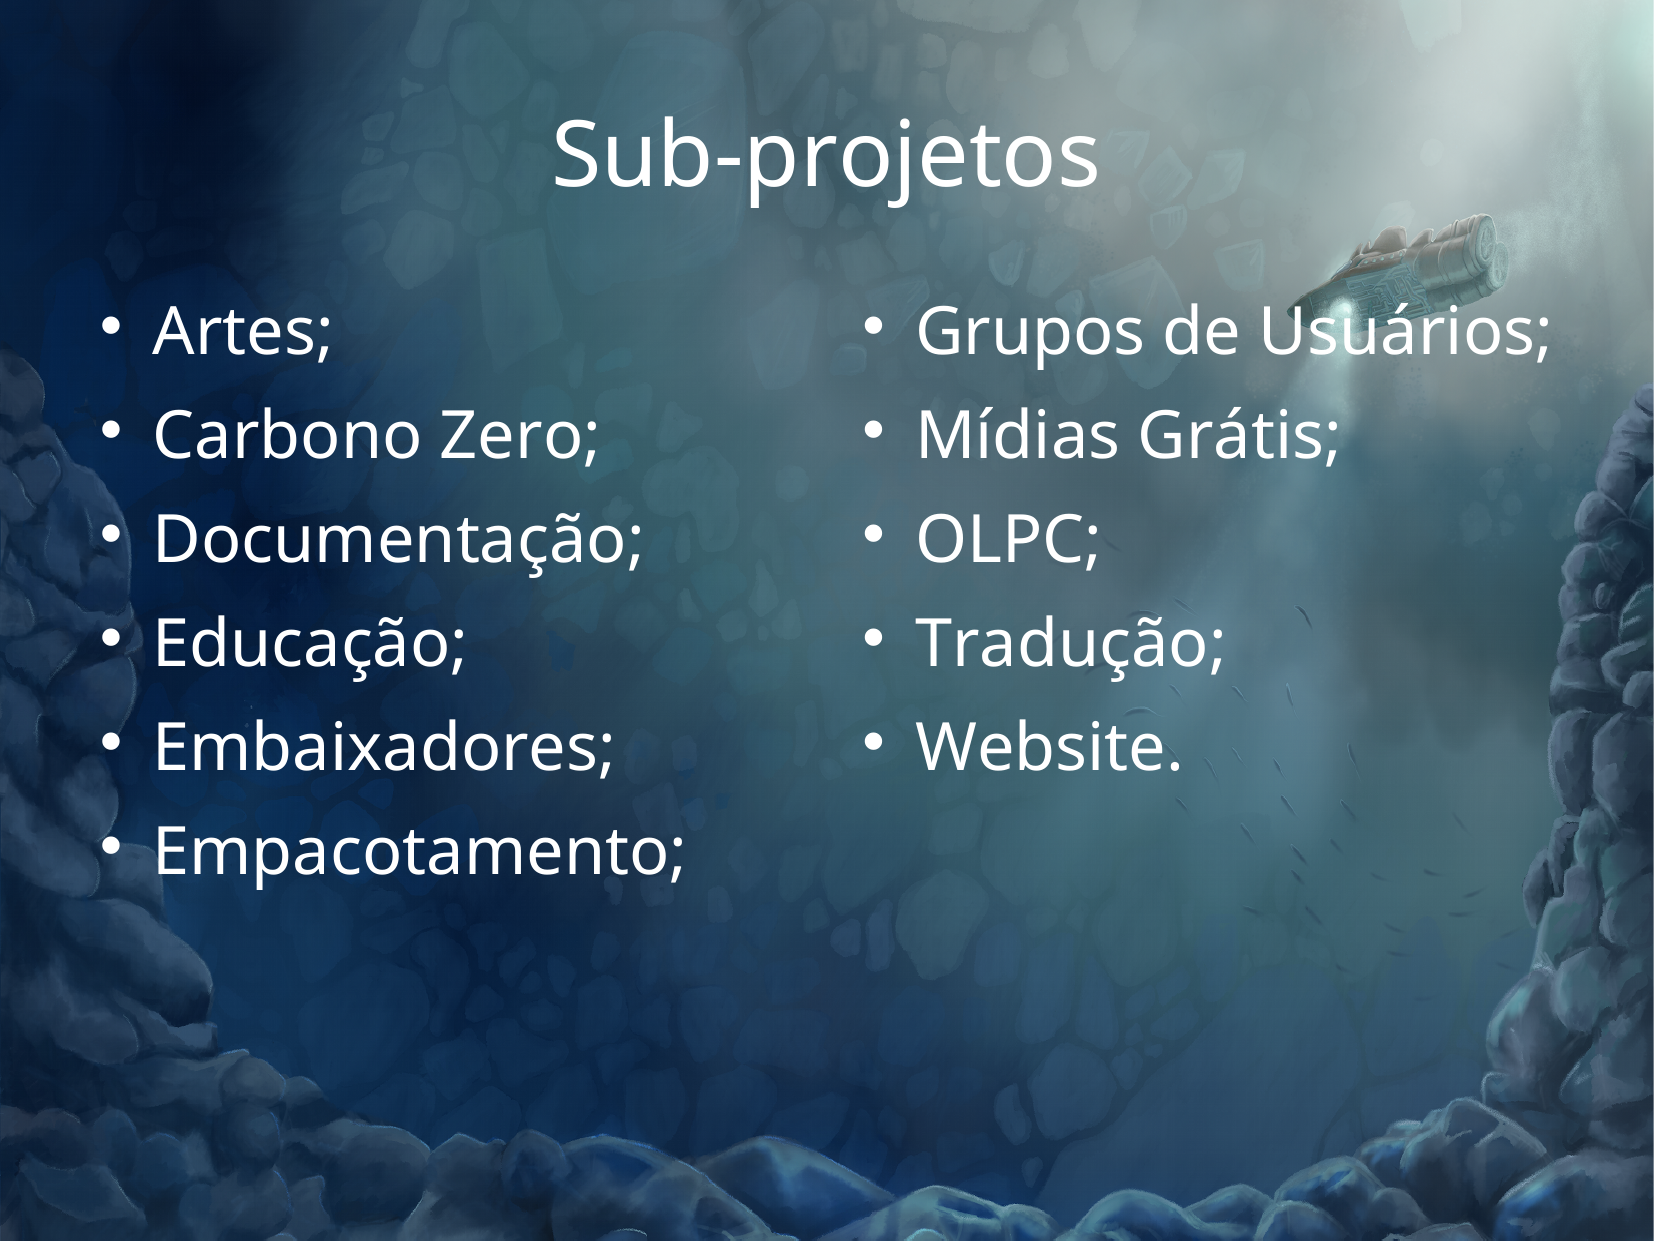

# Sub-projetos
Artes;
Carbono Zero;
Documentação;
Educação;
Embaixadores;
Empacotamento;
Grupos de Usuários;
Mídias Grátis;
OLPC;
Tradução;
Website.